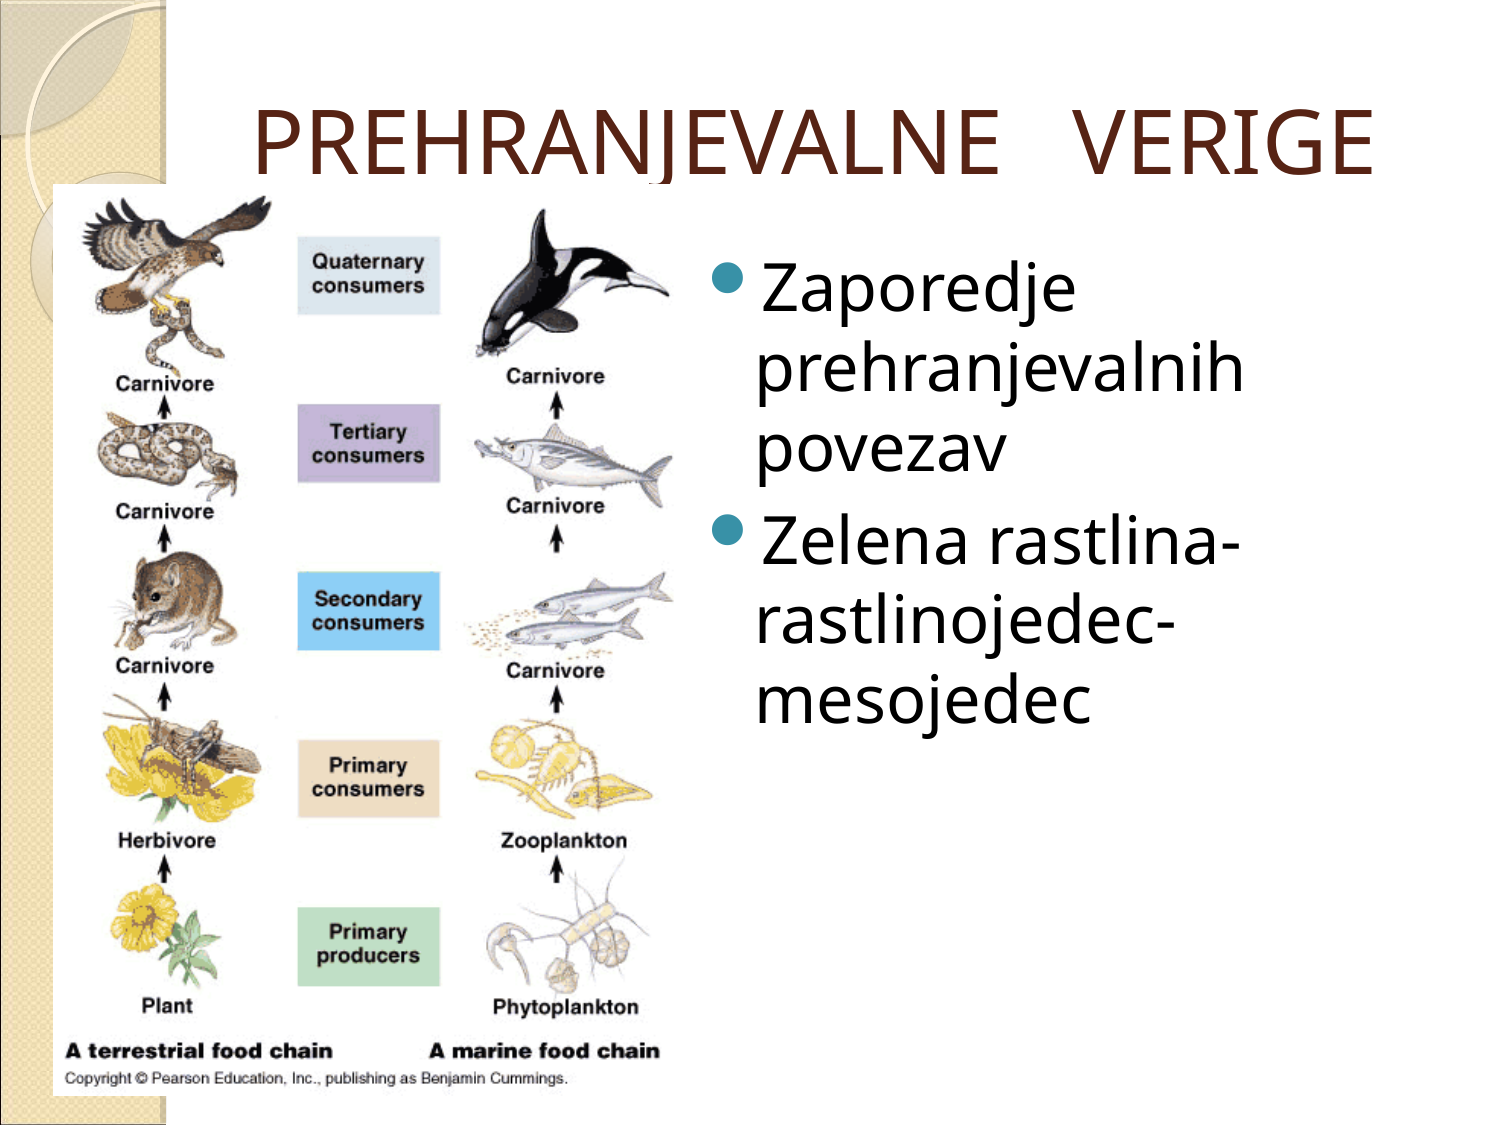

# PREHRANJEVALNE VERIGE
Zaporedje prehranjevalnih povezav
Zelena rastlina- rastlinojedec-
mesojedec